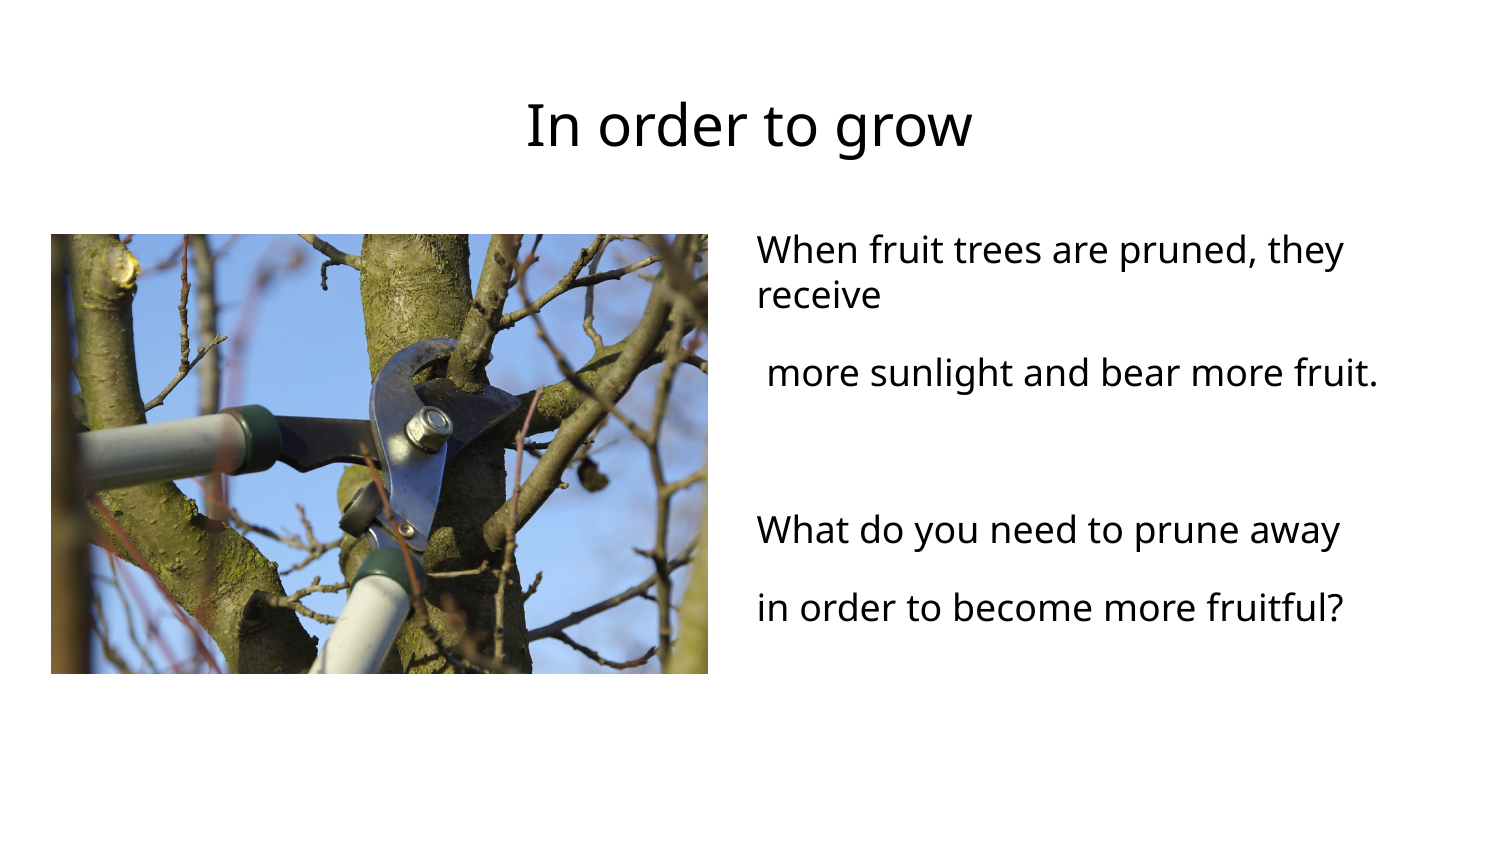

# In order to grow
When fruit trees are pruned, they receive
 more sunlight and bear more fruit.
What do you need to prune away
in order to become more fruitful?